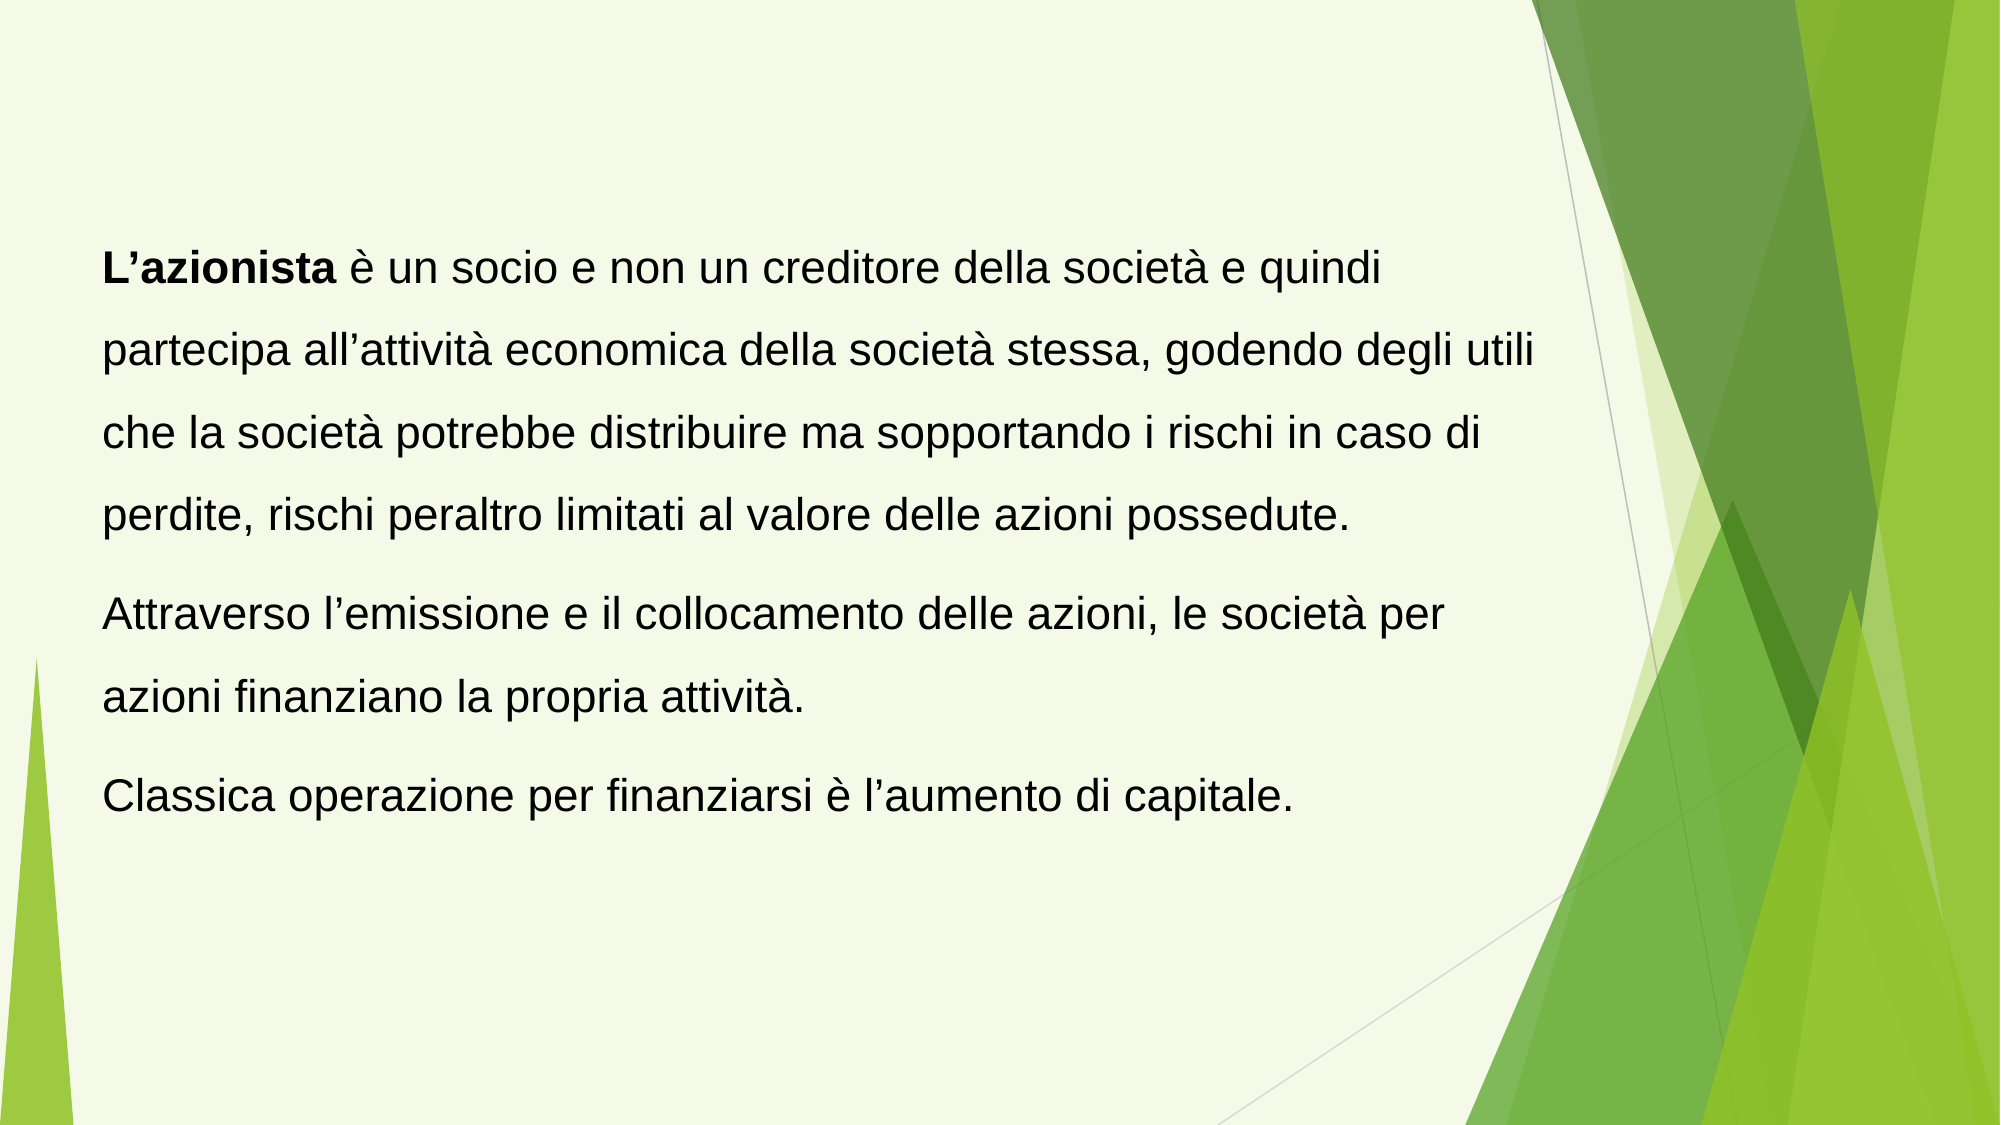

L’azionista è un socio e non un creditore della società e quindi partecipa all’attività economica della società stessa, godendo degli utili che la società potrebbe distribuire ma sopportando i rischi in caso di perdite, rischi peraltro limitati al valore delle azioni possedute.
Attraverso l’emissione e il collocamento delle azioni, le società per azioni finanziano la propria attività.
Classica operazione per finanziarsi è l’aumento di capitale.